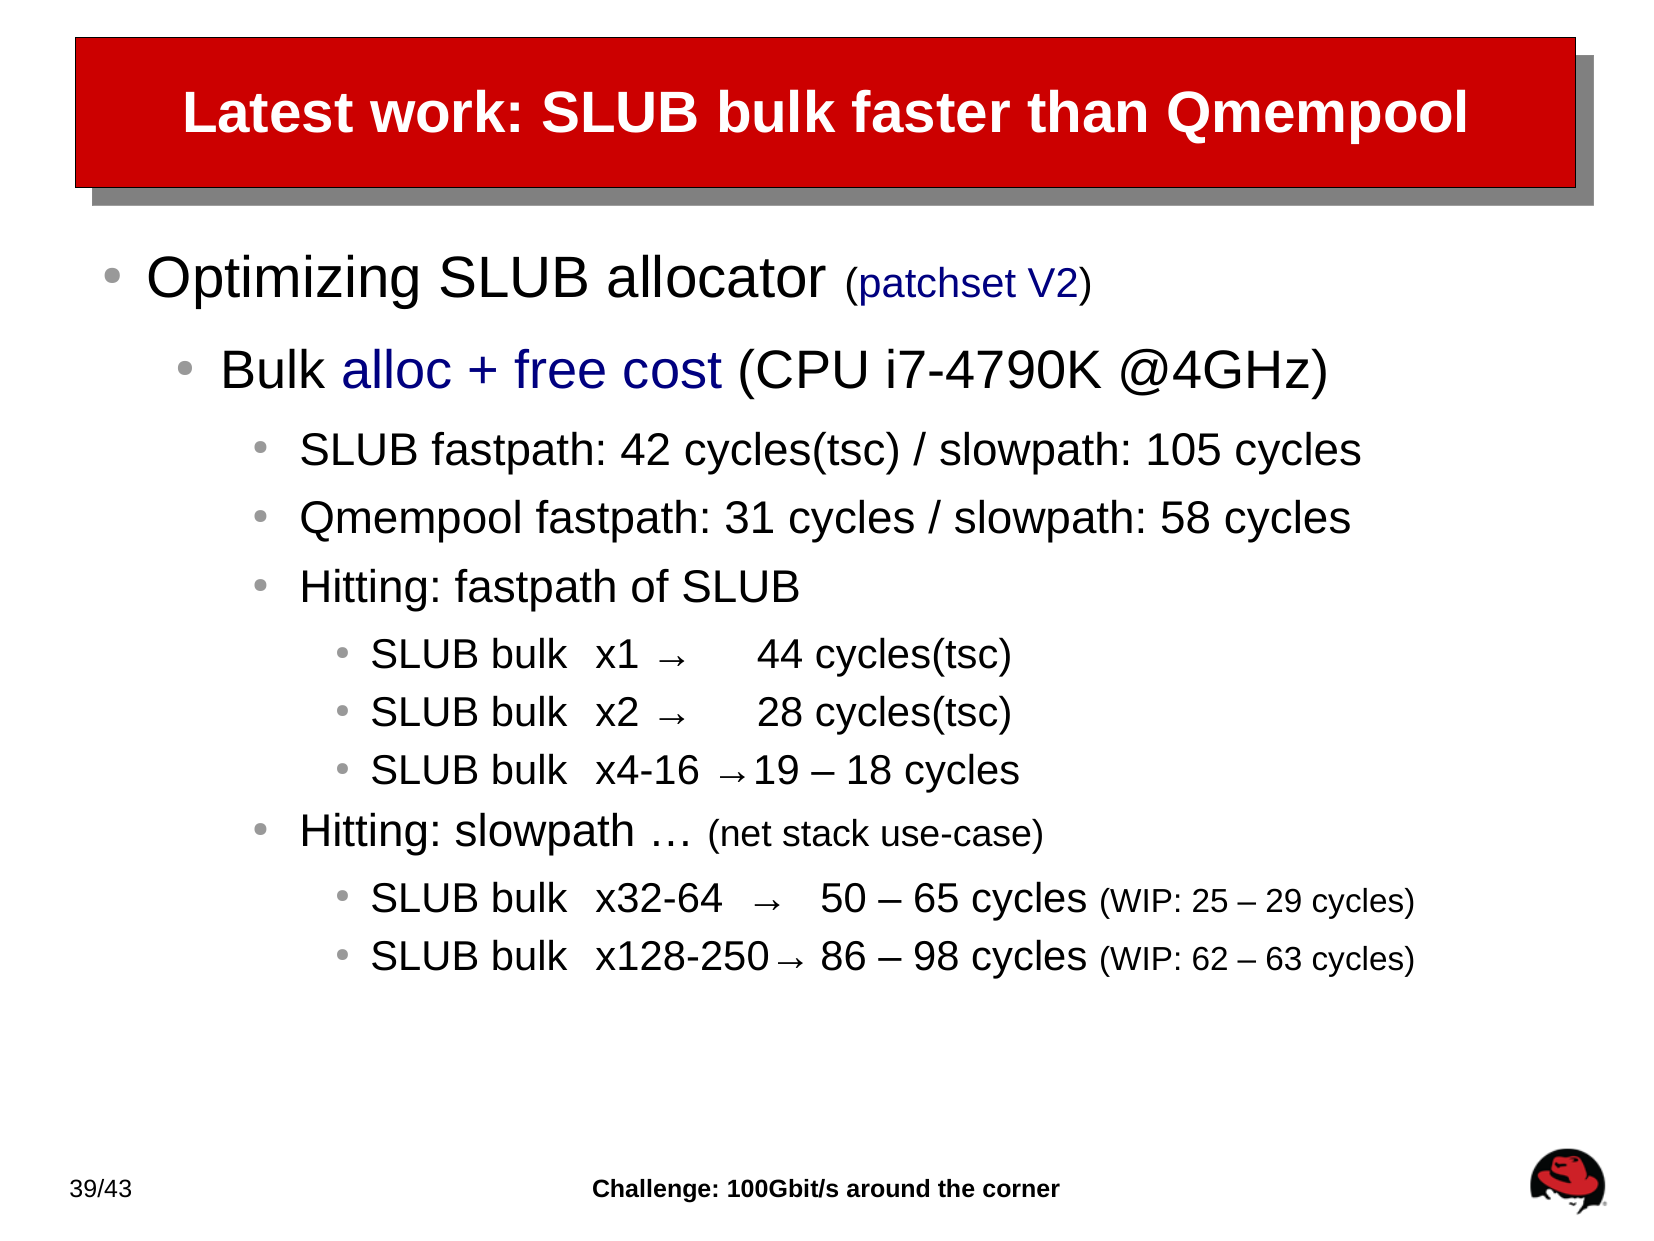

# Latest work: SLUB bulk faster than Qmempool
Optimizing SLUB allocator (patchset V2)
Bulk alloc + free cost (CPU i7-4790K @4GHz)
SLUB fastpath: 42 cycles(tsc) / slowpath: 105 cycles
Qmempool fastpath: 31 cycles / slowpath: 58 cycles
Hitting: fastpath of SLUB
SLUB bulk	x1 →	 44 cycles(tsc)
SLUB bulk	x2 →	 28 cycles(tsc)
SLUB bulk	x4-16 →19 – 18 cycles
Hitting: slowpath … (net stack use-case)
SLUB bulk	x32-64 →	50 – 65 cycles (WIP: 25 – 29 cycles)
SLUB bulk	x128-250→	86 – 98 cycles (WIP: 62 – 63 cycles)